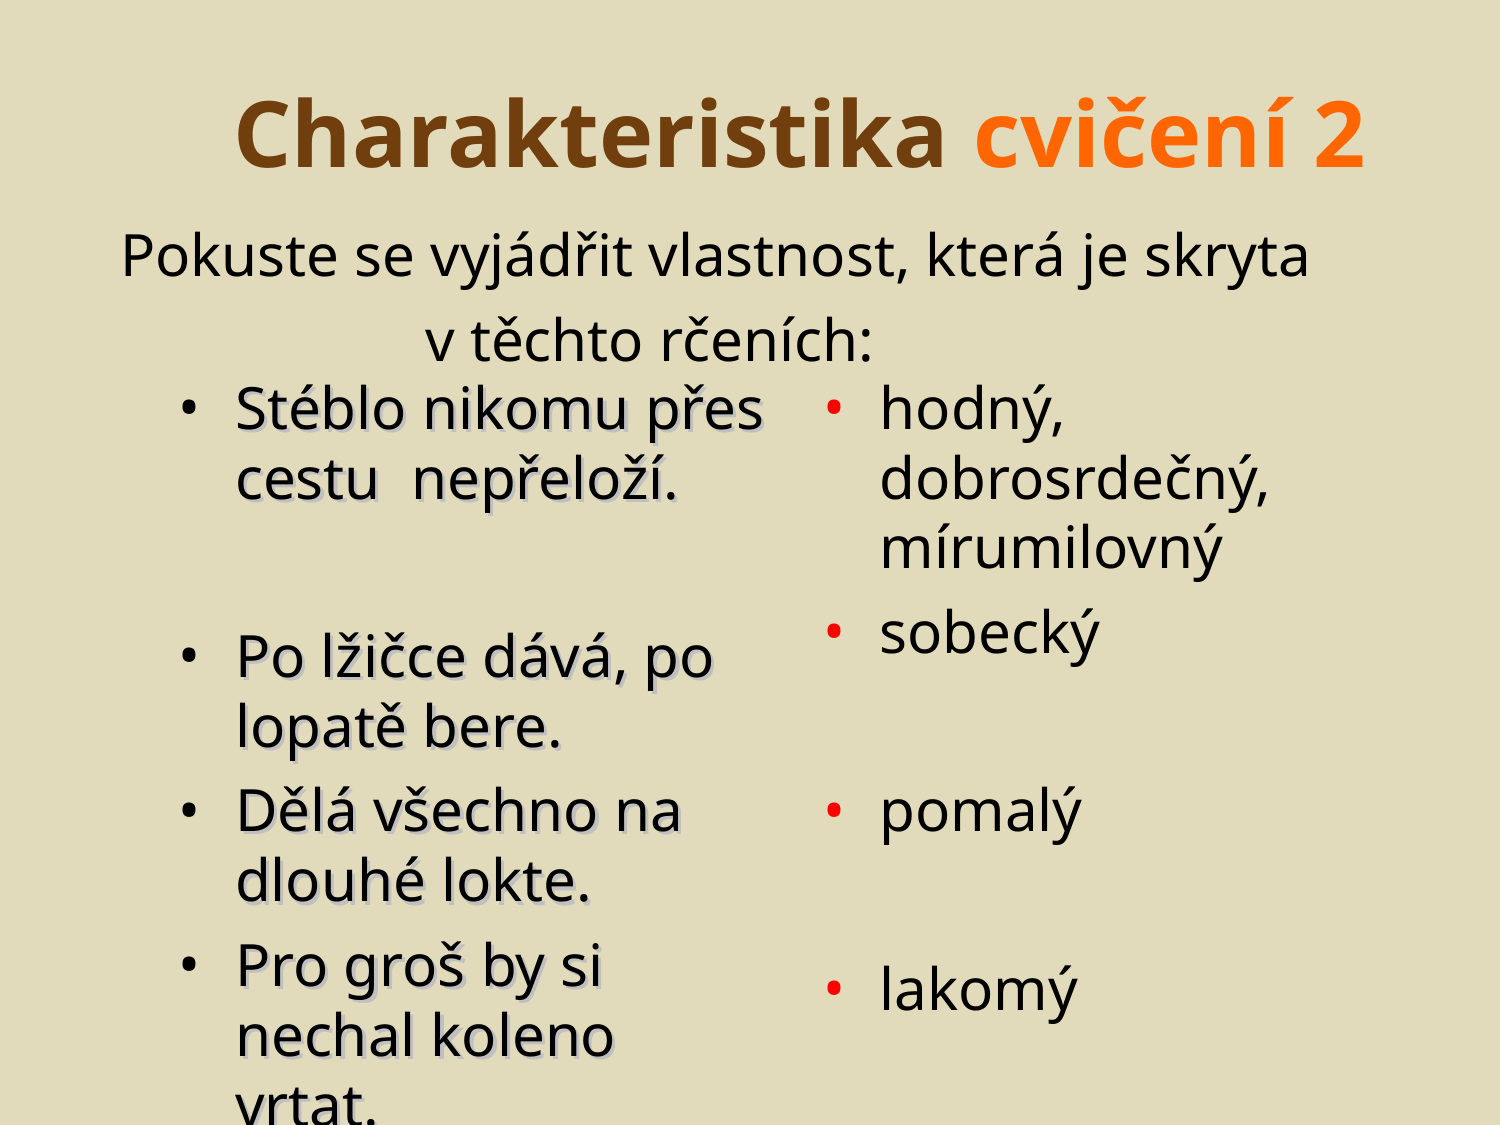

# Charakteristika cvičení 2
Pokuste se vyjádřit vlastnost, která je skryta
 v těchto rčeních:
Stéblo nikomu přes cestu nepřeloží.
Po lžičce dává, po lopatě bere.
Dělá všechno na dlouhé lokte.
Pro groš by si nechal koleno vrtat.
hodný, dobrosrdečný, mírumilovný
sobecký
pomalý
lakomý